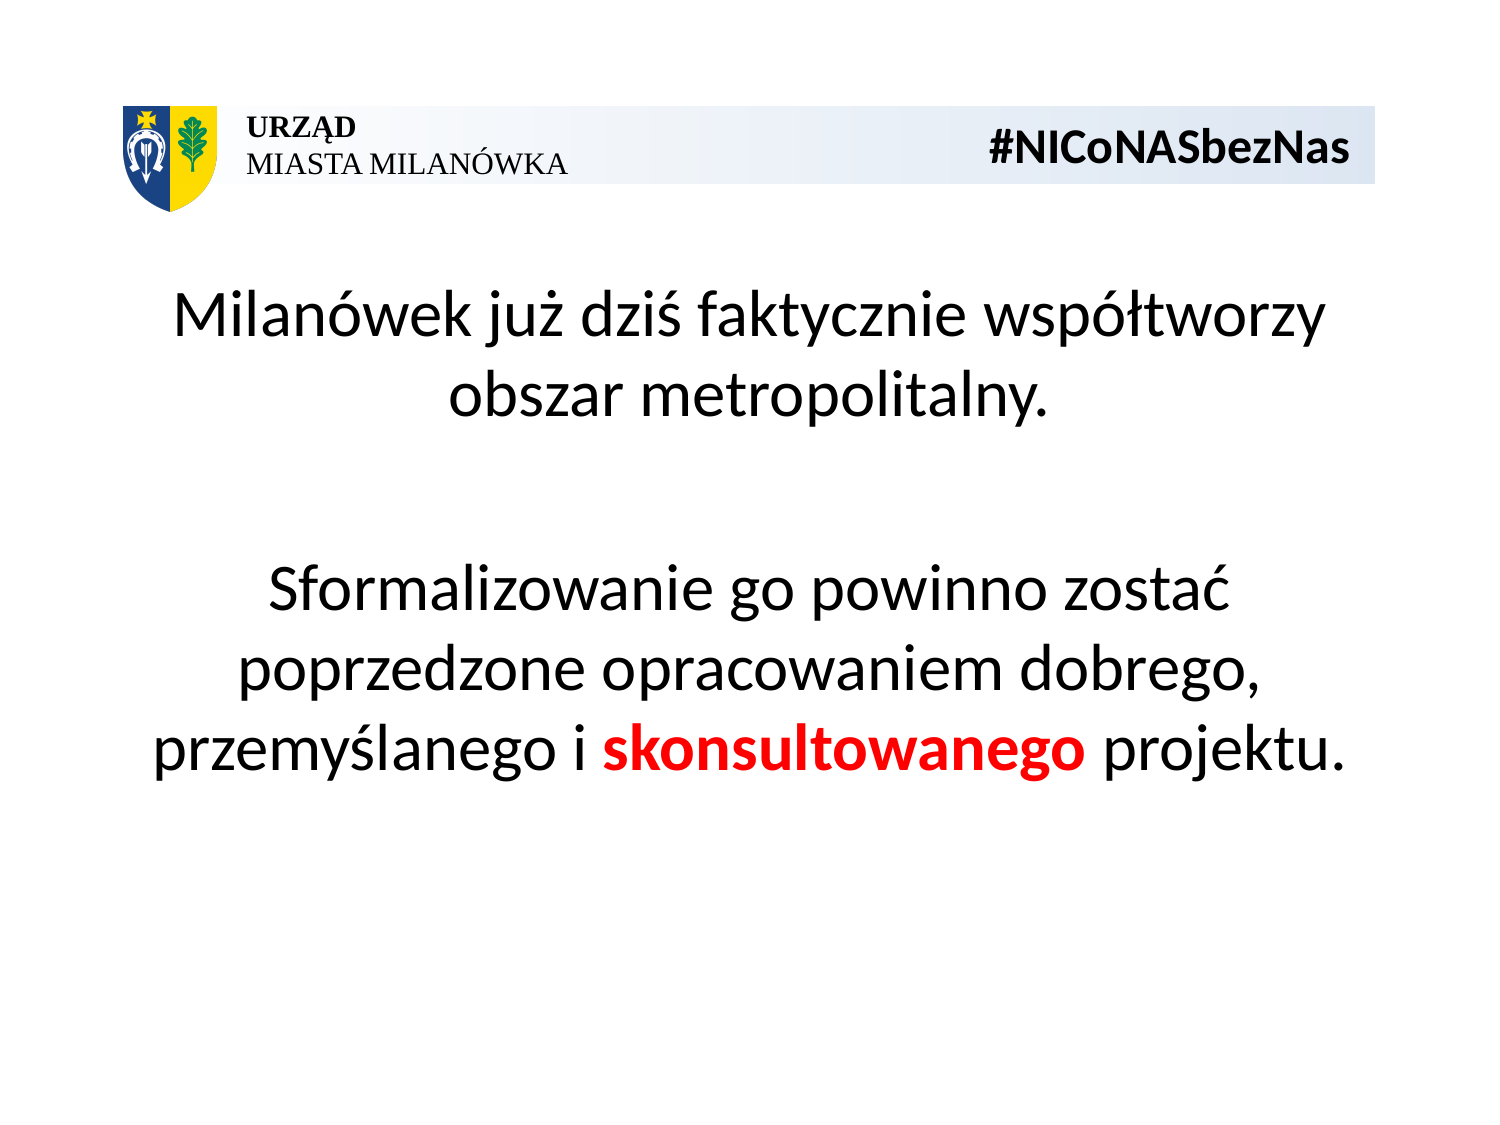

Urząd
Miasta Milanówka
#NICoNASbezNas
# Milanówek już dziś faktycznie współtworzy obszar metropolitalny.
Sformalizowanie go powinno zostać poprzedzone opracowaniem dobrego, przemyślanego i skonsultowanego projektu.